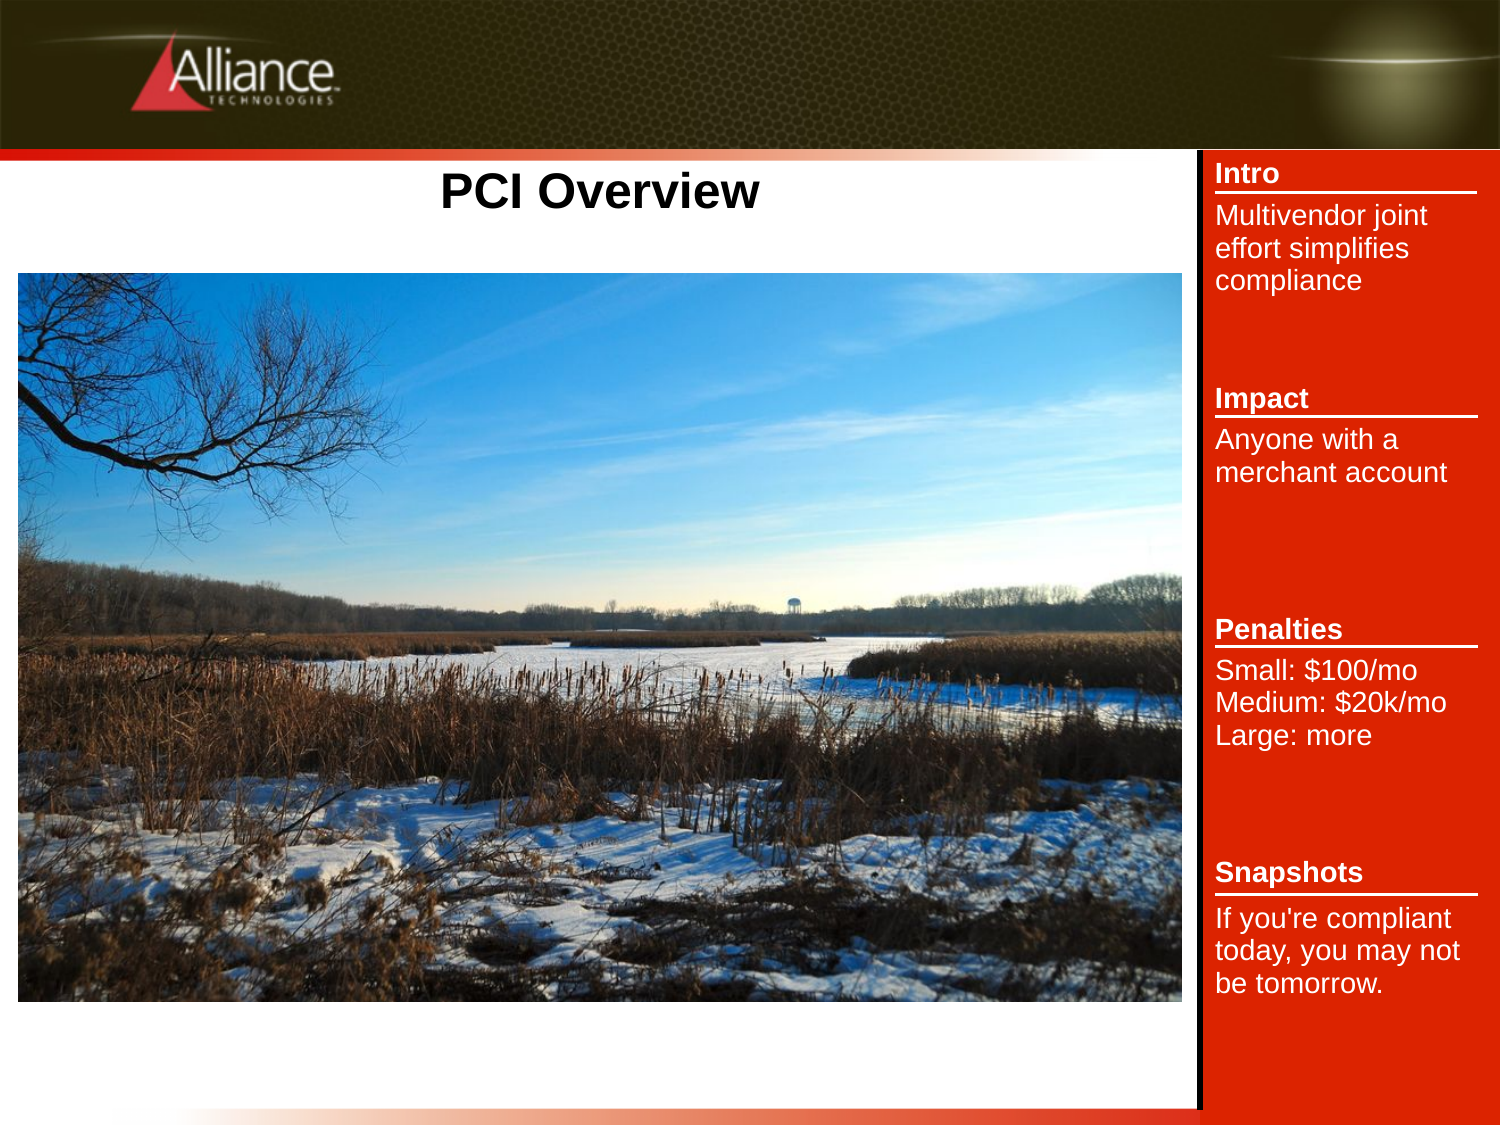

Intro
PCI Overview
Multivendor joint effort simplifies compliance
Impact
Anyone with a merchant account
Penalties
Small: $100/mo
Medium: $20k/mo
Large: more
Snapshots
If you're compliant today, you may not be tomorrow.